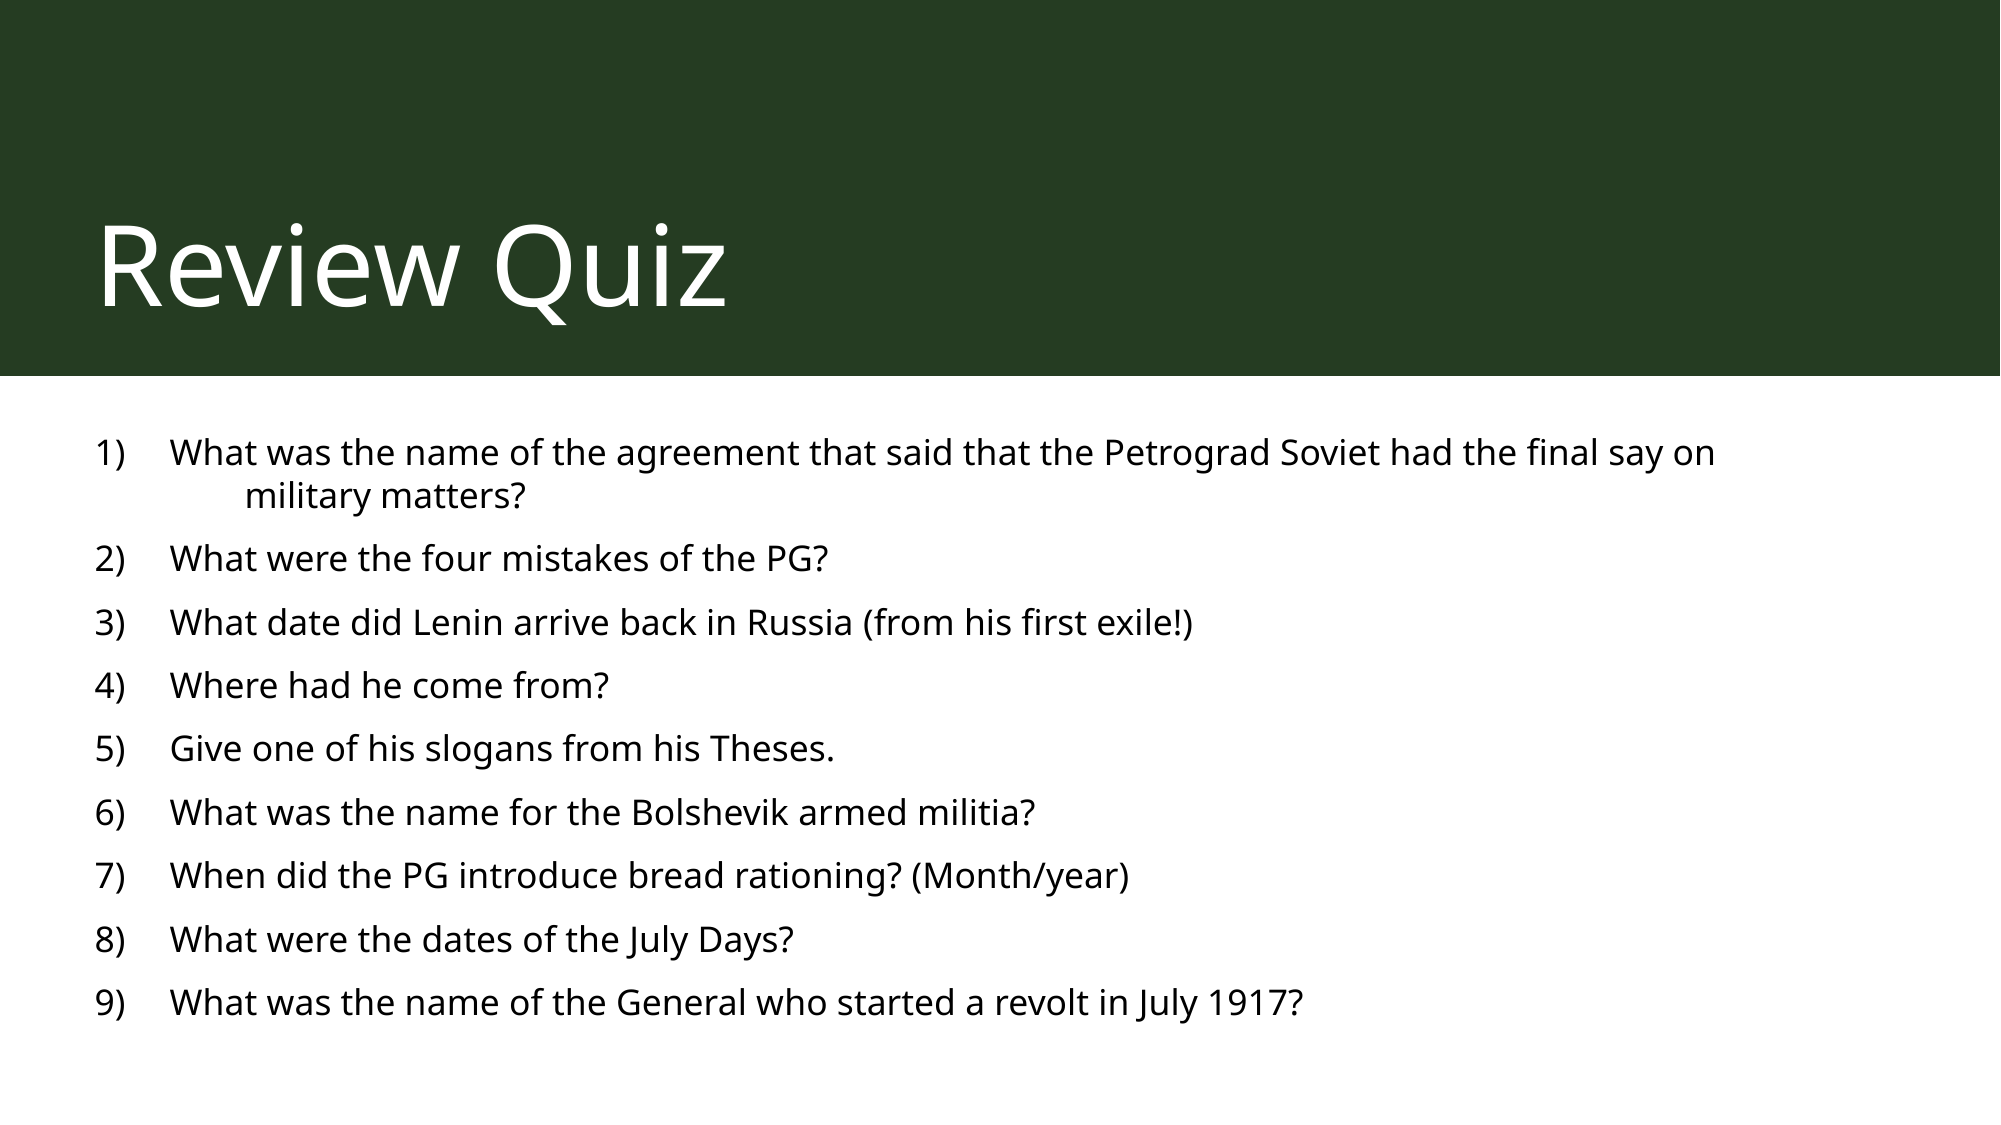

# Review Quiz
What was the name of the agreement that said that the Petrograd Soviet had the final say on military matters?
What were the four mistakes of the PG?
What date did Lenin arrive back in Russia (from his first exile!)
Where had he come from?
Give one of his slogans from his Theses.
What was the name for the Bolshevik armed militia?
When did the PG introduce bread rationing? (Month/year)
What were the dates of the July Days?
What was the name of the General who started a revolt in July 1917?